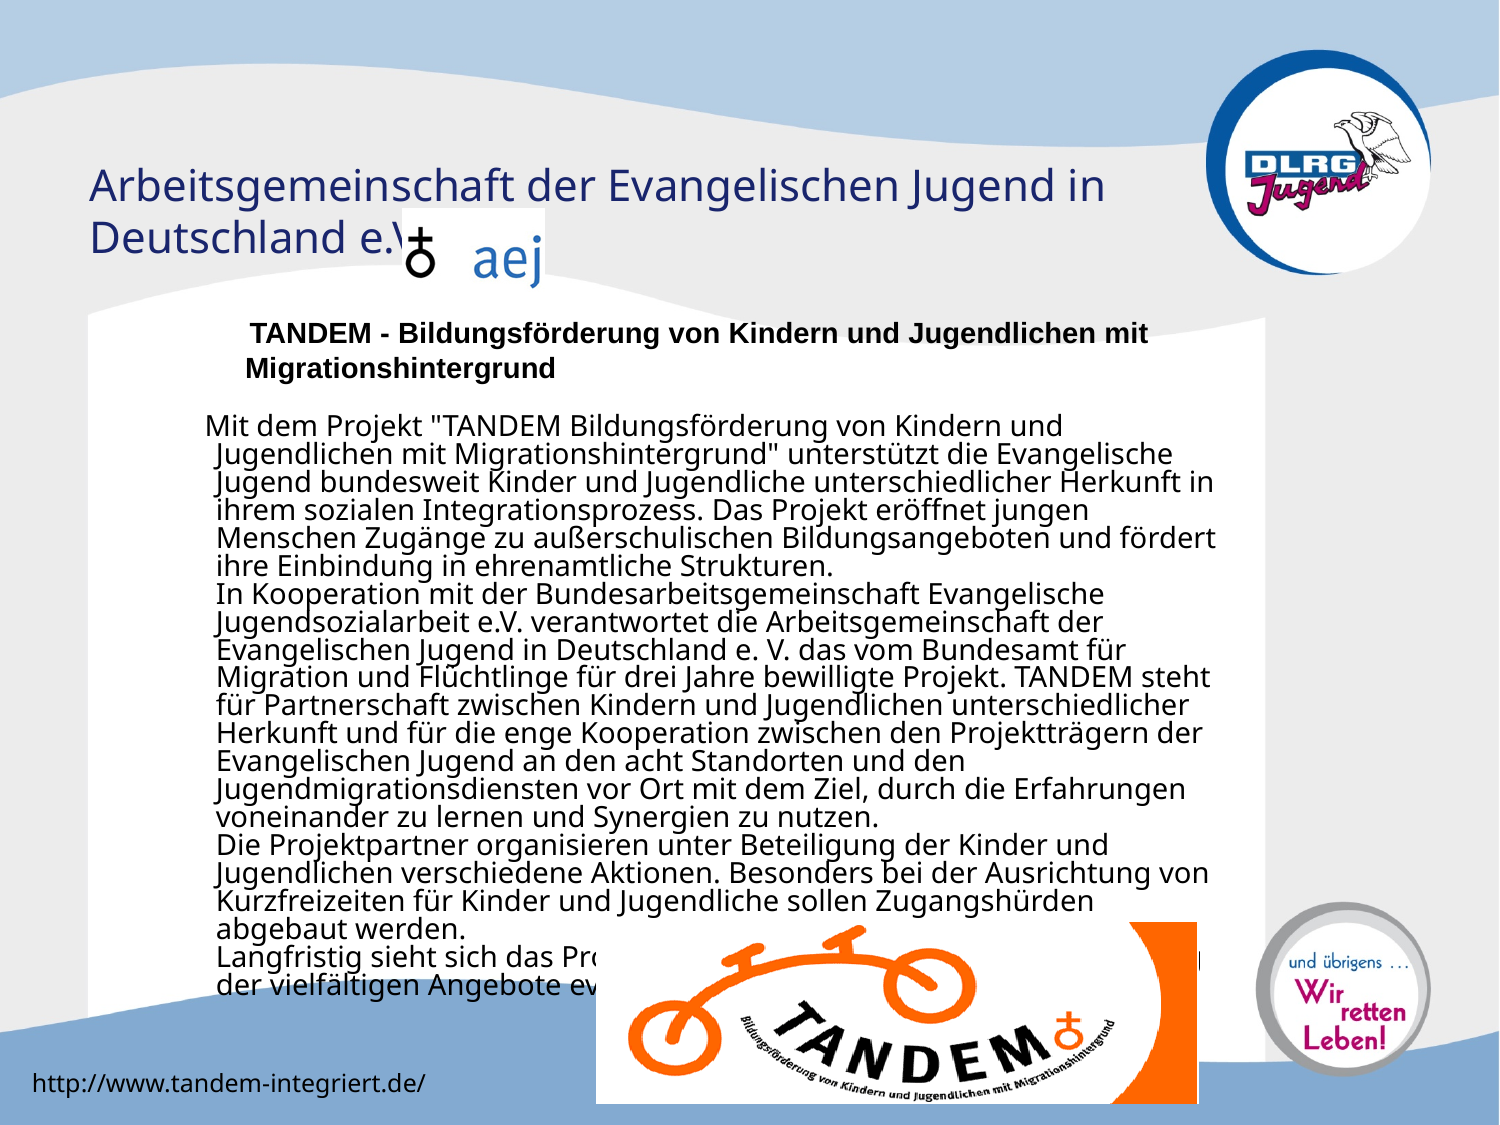

# Arbeitsgemeinschaft der Evangelischen Jugend in Deutschland e.V. (aej)
 TANDEM - Bildungsförderung von Kindern und Jugendlichen mit Migrationshintergrund
 Mit dem Projekt "TANDEM Bildungsförderung von Kindern und Jugendlichen mit Migrationshintergrund" unterstützt die Evangelische Jugend bundesweit Kinder und Jugendliche unterschiedlicher Herkunft in ihrem sozialen Integrationsprozess. Das Projekt eröffnet jungen Menschen Zugänge zu außerschulischen Bildungsangeboten und fördert ihre Einbindung in ehrenamtliche Strukturen.
In Kooperation mit der Bundesarbeitsgemeinschaft Evangelische Jugendsozialarbeit e.V. verantwortet die Arbeitsgemeinschaft der Evangelischen Jugend in Deutschland e. V. das vom Bundesamt für Migration und Flüchtlinge für drei Jahre bewilligte Projekt. TANDEM steht für Partnerschaft zwischen Kindern und Jugendlichen unterschiedlicher Herkunft und für die enge Kooperation zwischen den Projektträgern der Evangelischen Jugend an den acht Standorten und den Jugendmigrationsdiensten vor Ort mit dem Ziel, durch die Erfahrungen voneinander zu lernen und Synergien zu nutzen.
Die Projektpartner organisieren unter Beteiligung der Kinder und Jugendlichen verschiedene Aktionen. Besonders bei der Ausrichtung von Kurzfreizeiten für Kinder und Jugendliche sollen Zugangshürden abgebaut werden.
Langfristig sieht sich das Projekt als Beitrag zur interkulturellen Öffnung der vielfältigen Angebote evangelischer Kinder- und Jugendarbeit.
http://www.tandem-integriert.de/